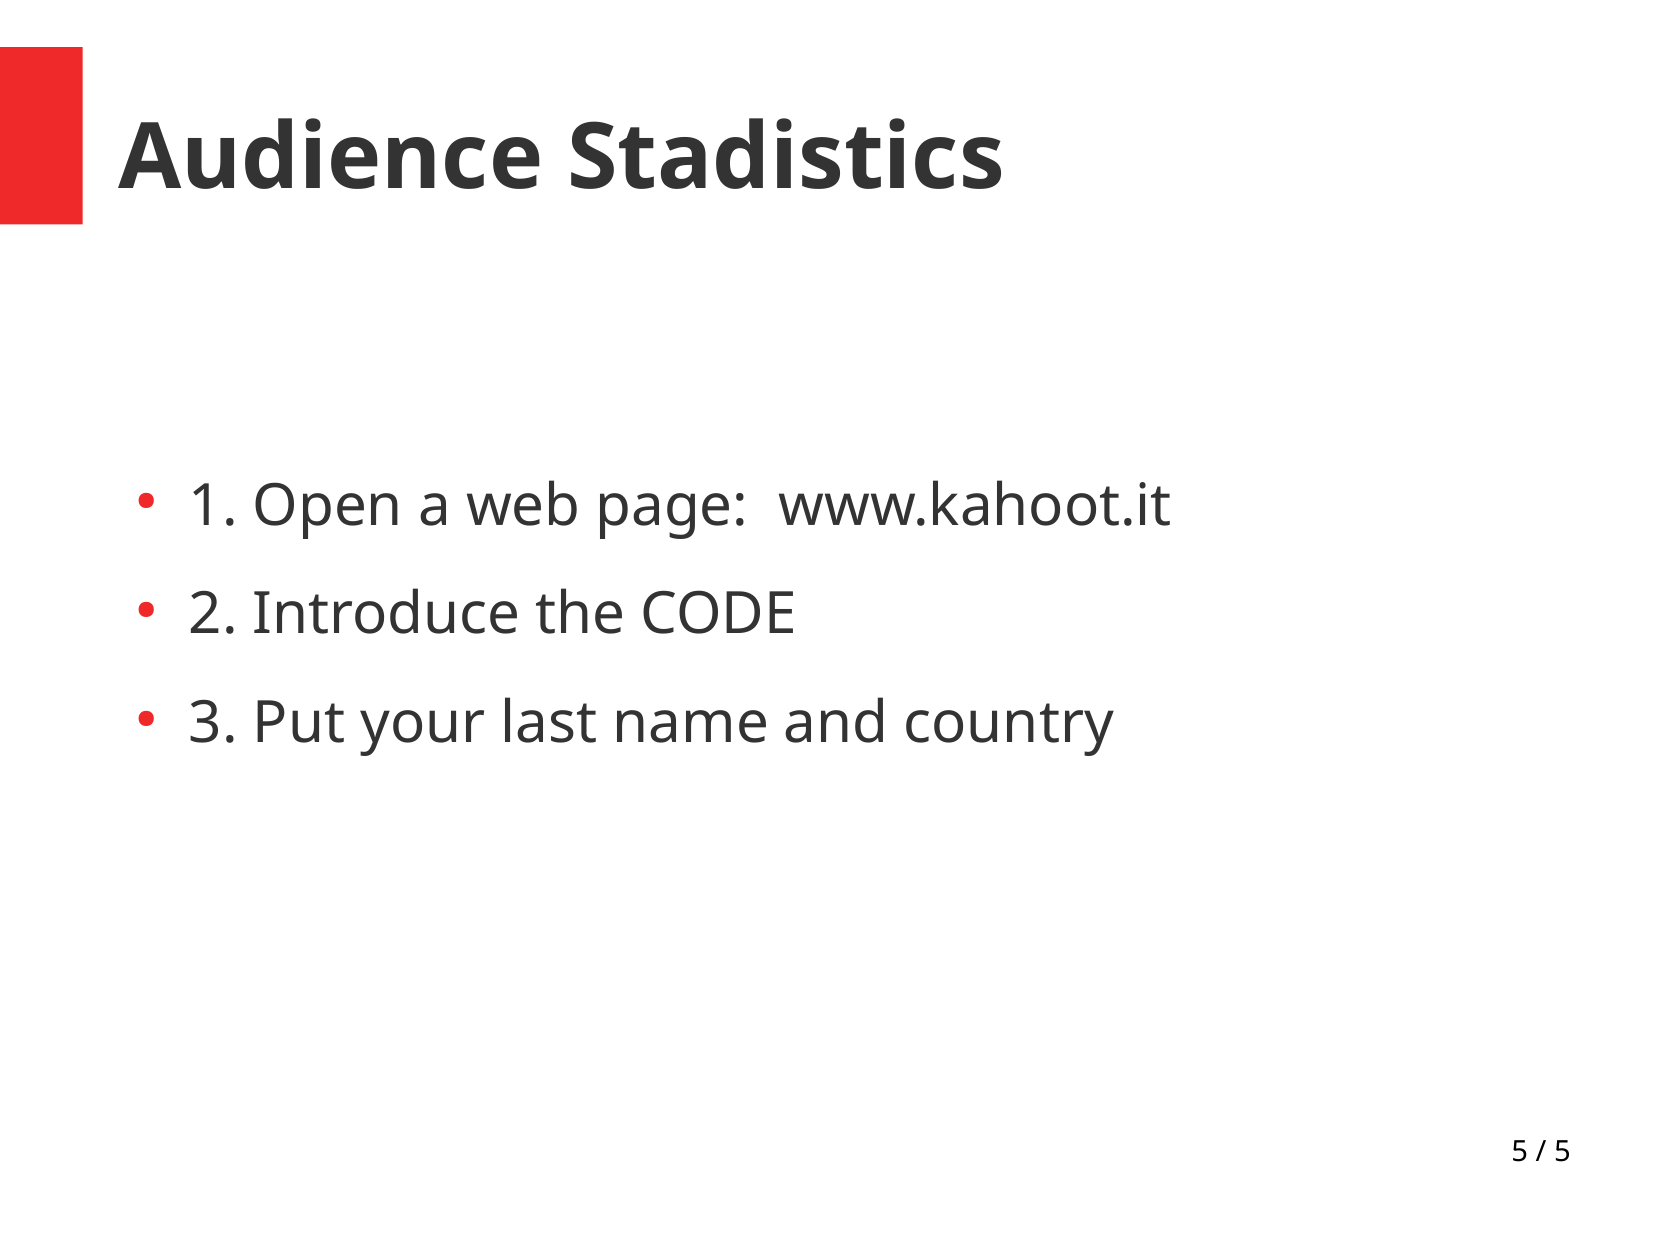

# Audience Stadistics
1. Open a web page: www.kahoot.it
2. Introduce the CODE
3. Put your last name and country
5